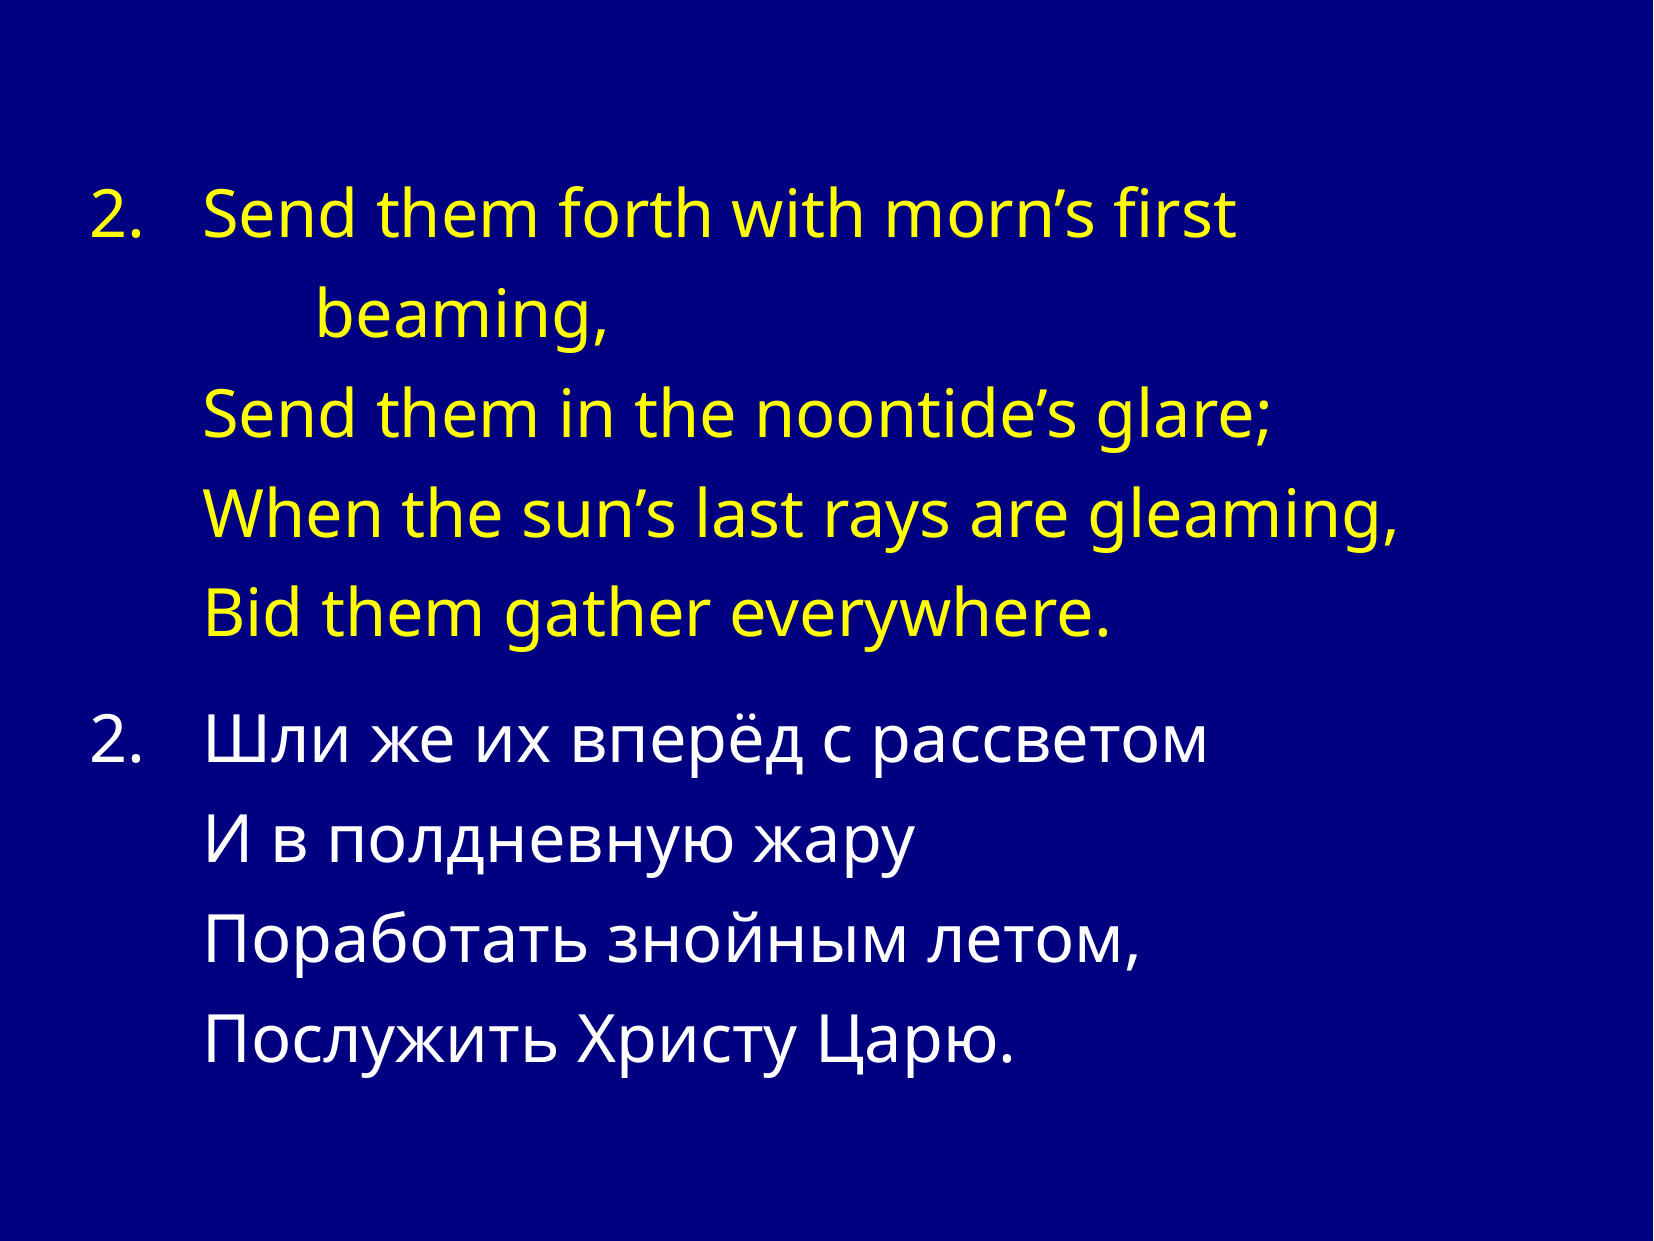

2.	Send them forth with morn’s first
		beaming,
	Send them in the noontide’s glare;
	When the sun’s last rays are gleaming,
	Bid them gather everywhere.
2.	Шли же их вперёд с рассветом
	И в полдневную жару
	Поработать знойным летом,
	Послужить Христу Царю.